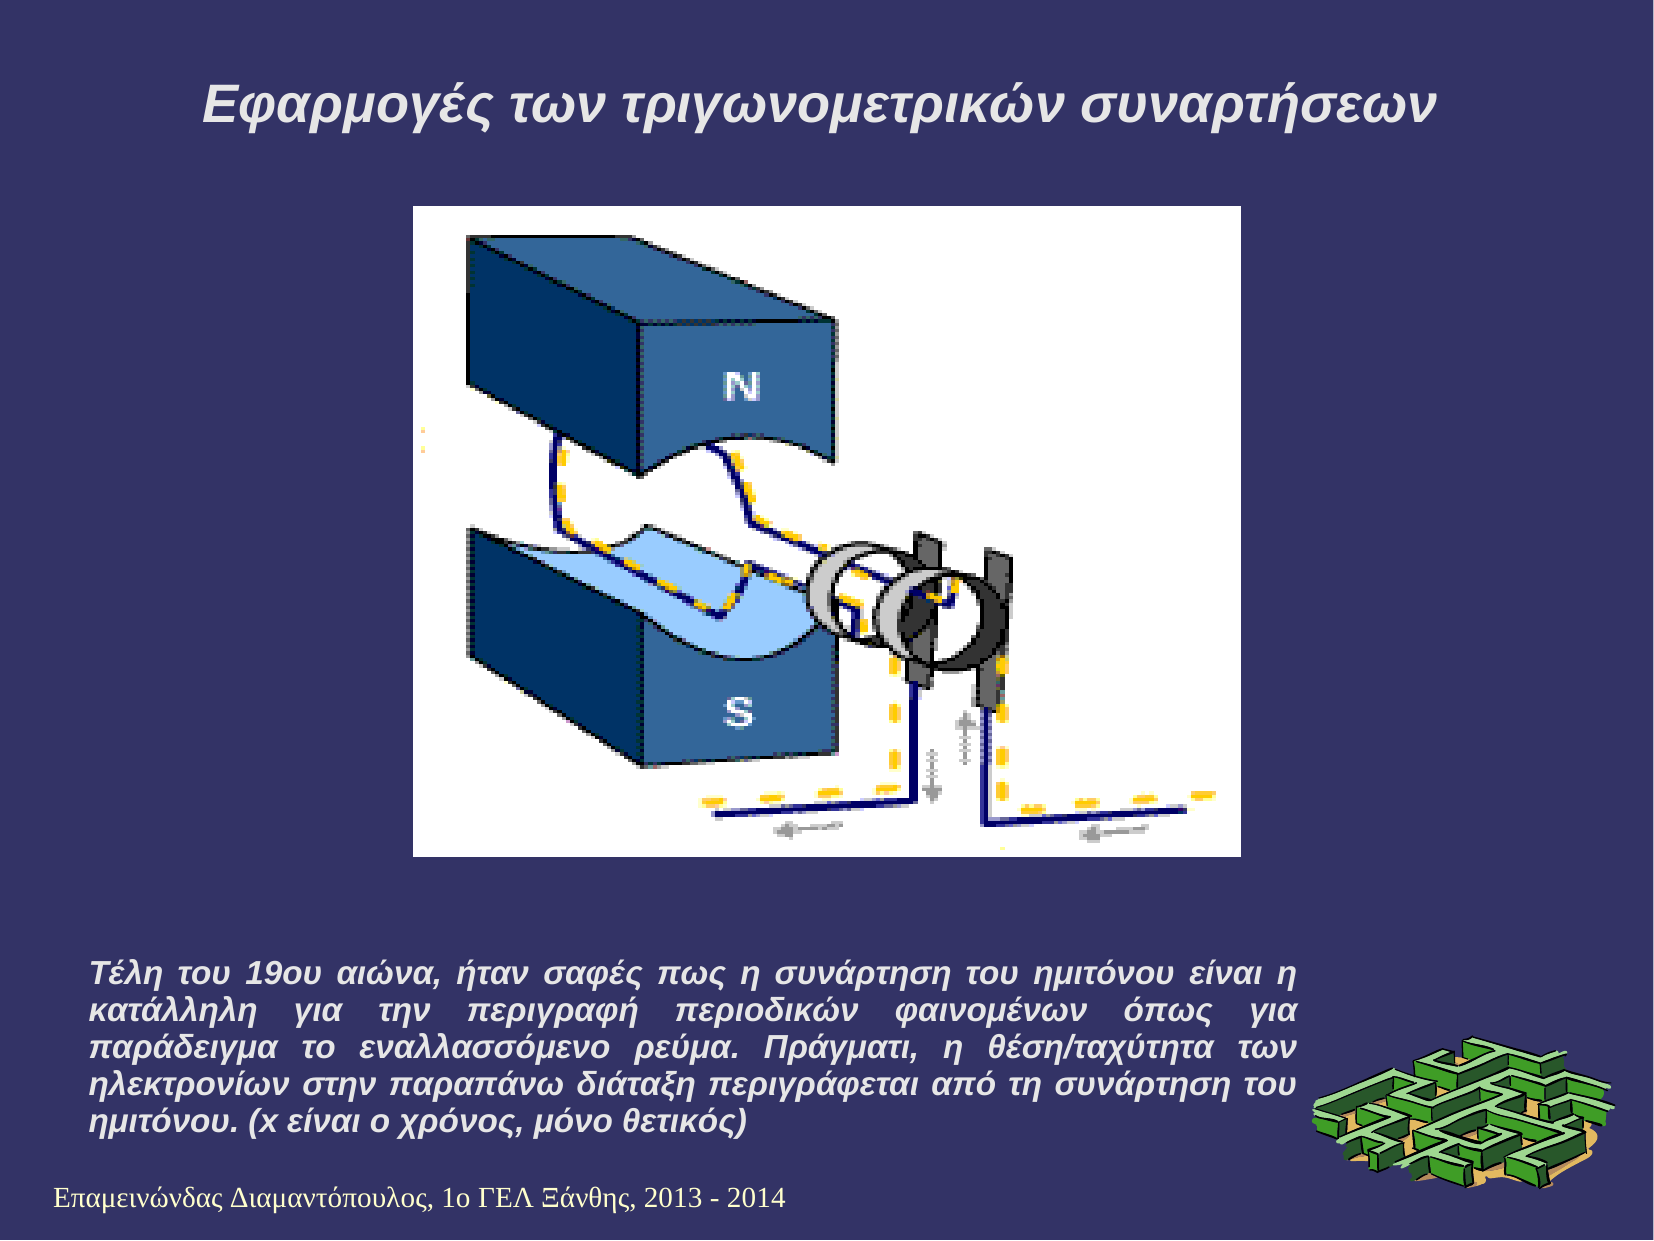

# Εφαρμογές των τριγωνομετρικών συναρτήσεων
Τέλη του 19ου αιώνα, ήταν σαφές πως η συνάρτηση του ημιτόνου είναι η κατάλληλη για την περιγραφή περιοδικών φαινομένων όπως για παράδειγμα το εναλλασσόμενο ρεύμα. Πράγματι, η θέση/ταχύτητα των ηλεκτρονίων στην παραπάνω διάταξη περιγράφεται από τη συνάρτηση του ημιτόνου. (x είναι ο χρόνος, μόνο θετικός)